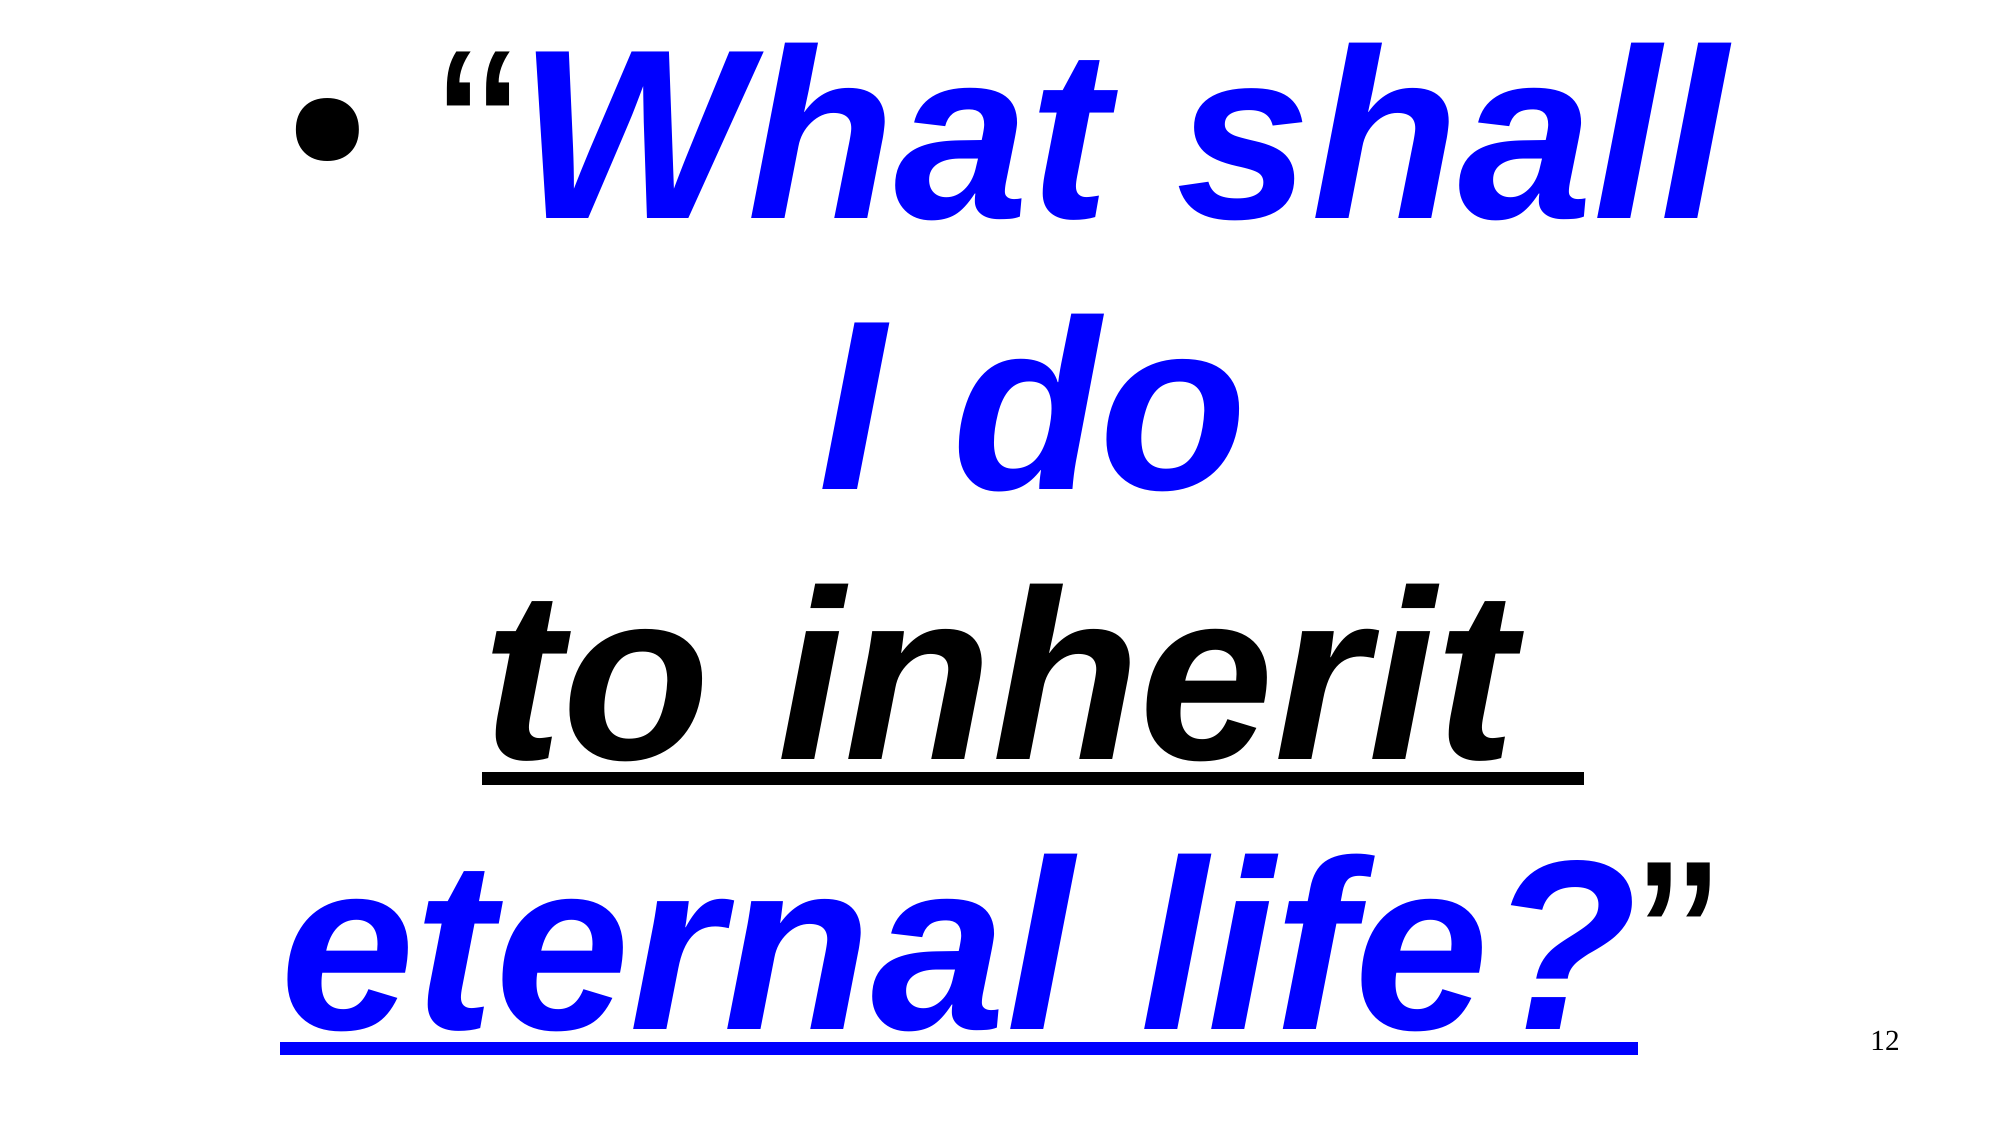

# “What shall I do to inherit eternal life?”
12